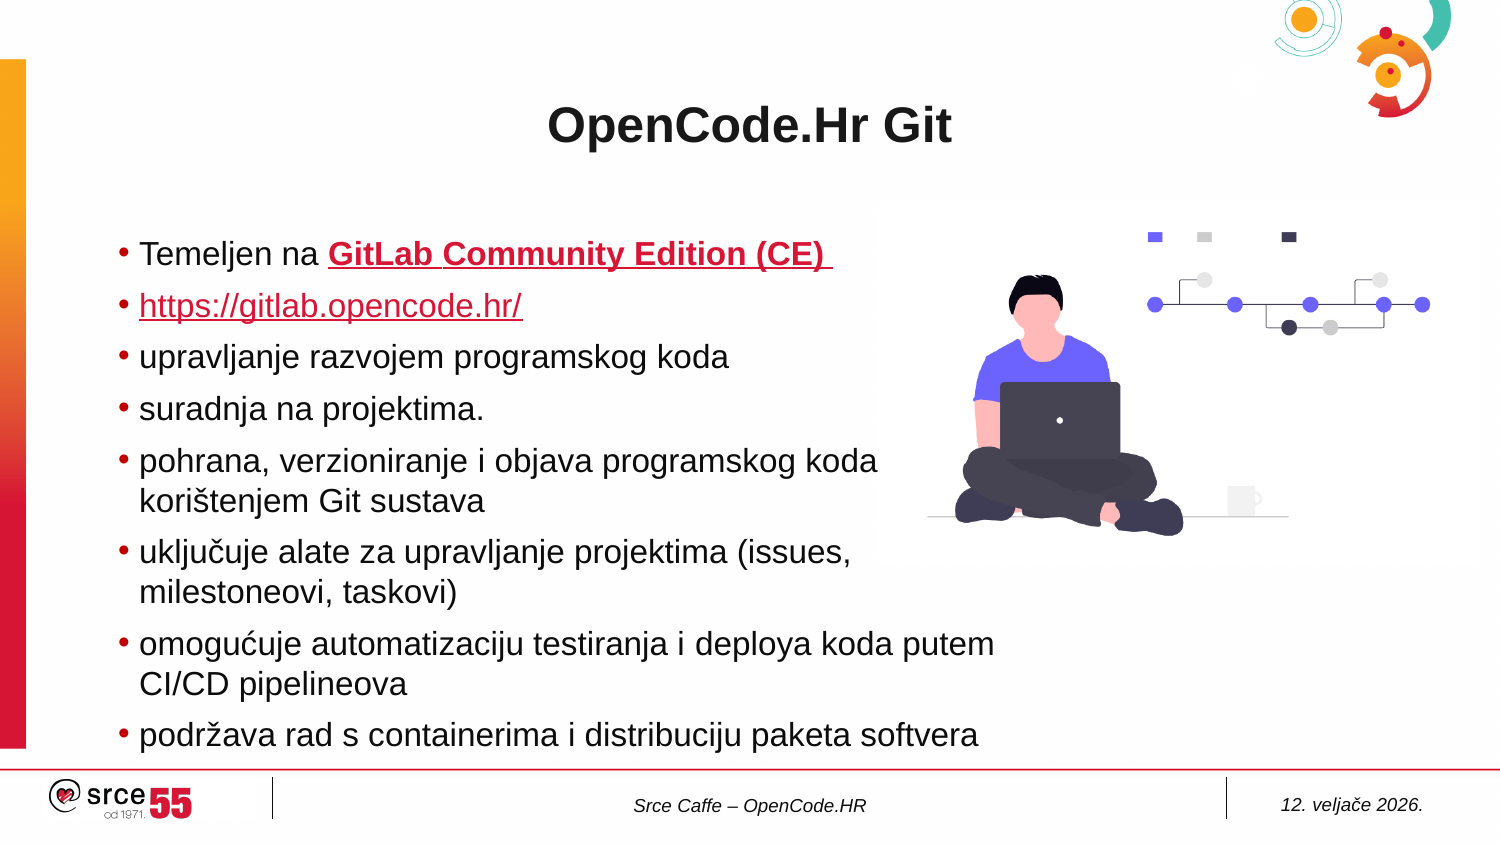

# OpenCode.Hr Git
Temeljen na GitLab Community Edition (CE)
https://gitlab.opencode.hr/
upravljanje razvojem programskog koda
suradnja na projektima.
pohrana, verzioniranje i objava programskog koda korištenjem Git sustava
uključuje alate za upravljanje projektima (issues, milestoneovi, taskovi)
omogućuje automatizaciju testiranja i deploya koda putem CI/CD pipelineova
podržava rad s containerima i distribuciju paketa softvera
12. veljače 2026.
Srce Caffe – OpenCode.HR